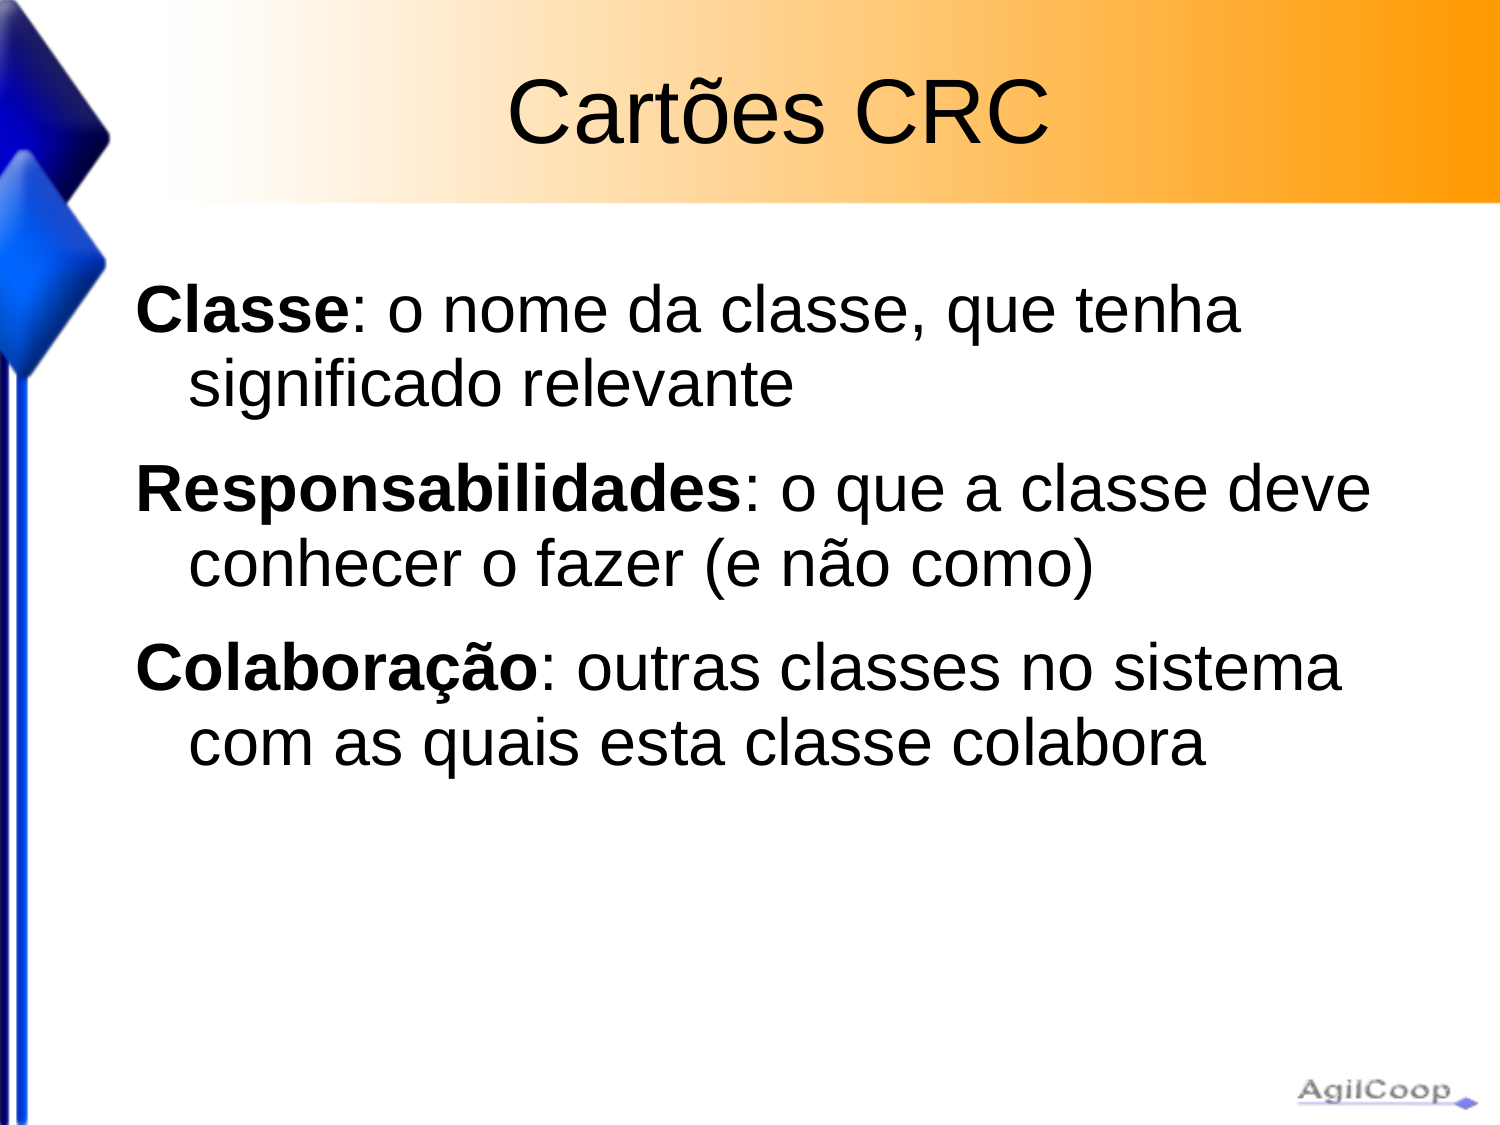

# Cartões CRC
Classe: o nome da classe, que tenha significado relevante
Responsabilidades: o que a classe deve conhecer o fazer (e não como)
Colaboração: outras classes no sistema com as quais esta classe colabora
Copyleft AgilCoop 2007
4